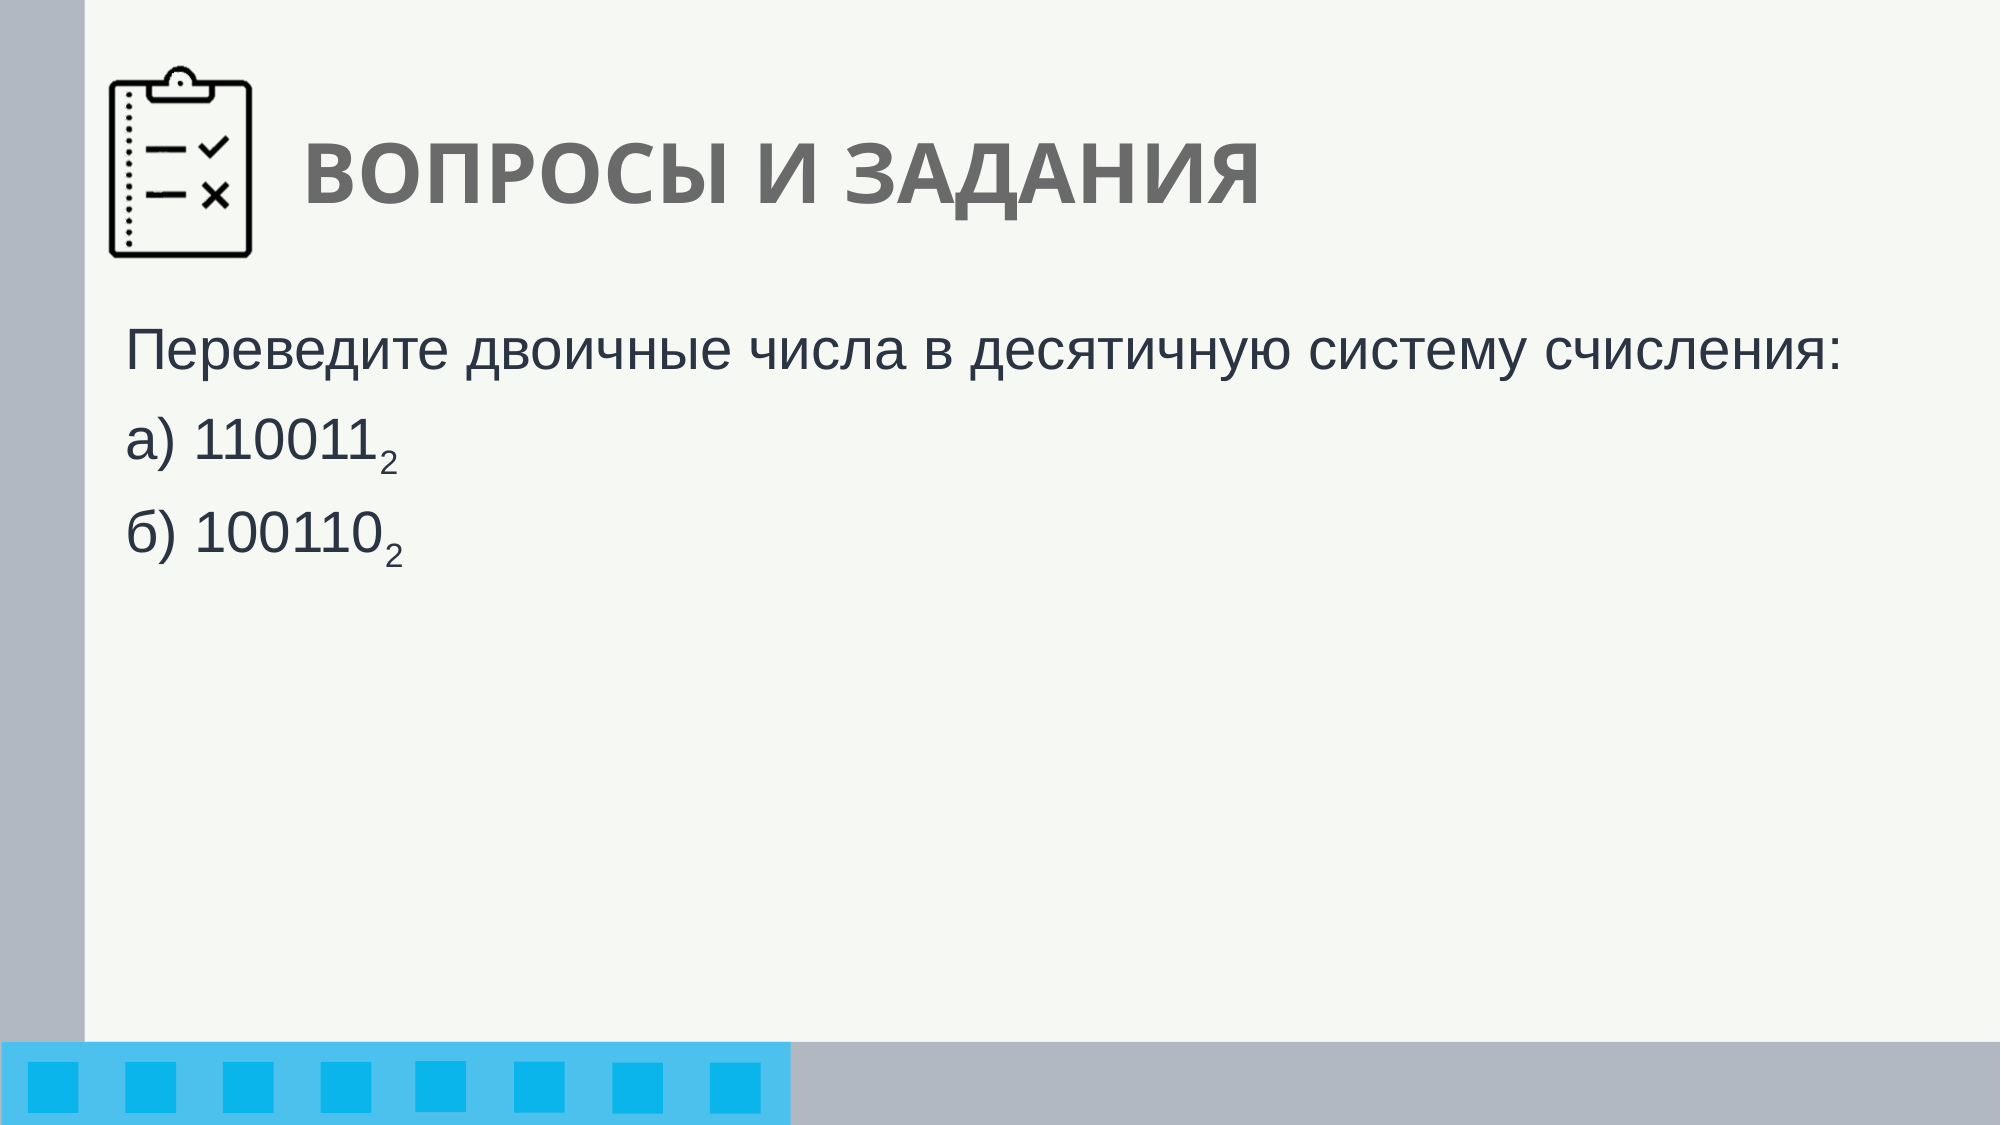

# ВОПРОСЫ И ЗАДАНИЯ
Переведите двоичные числа в десятичную систему счисления:
а) 1100112
б) 1001102